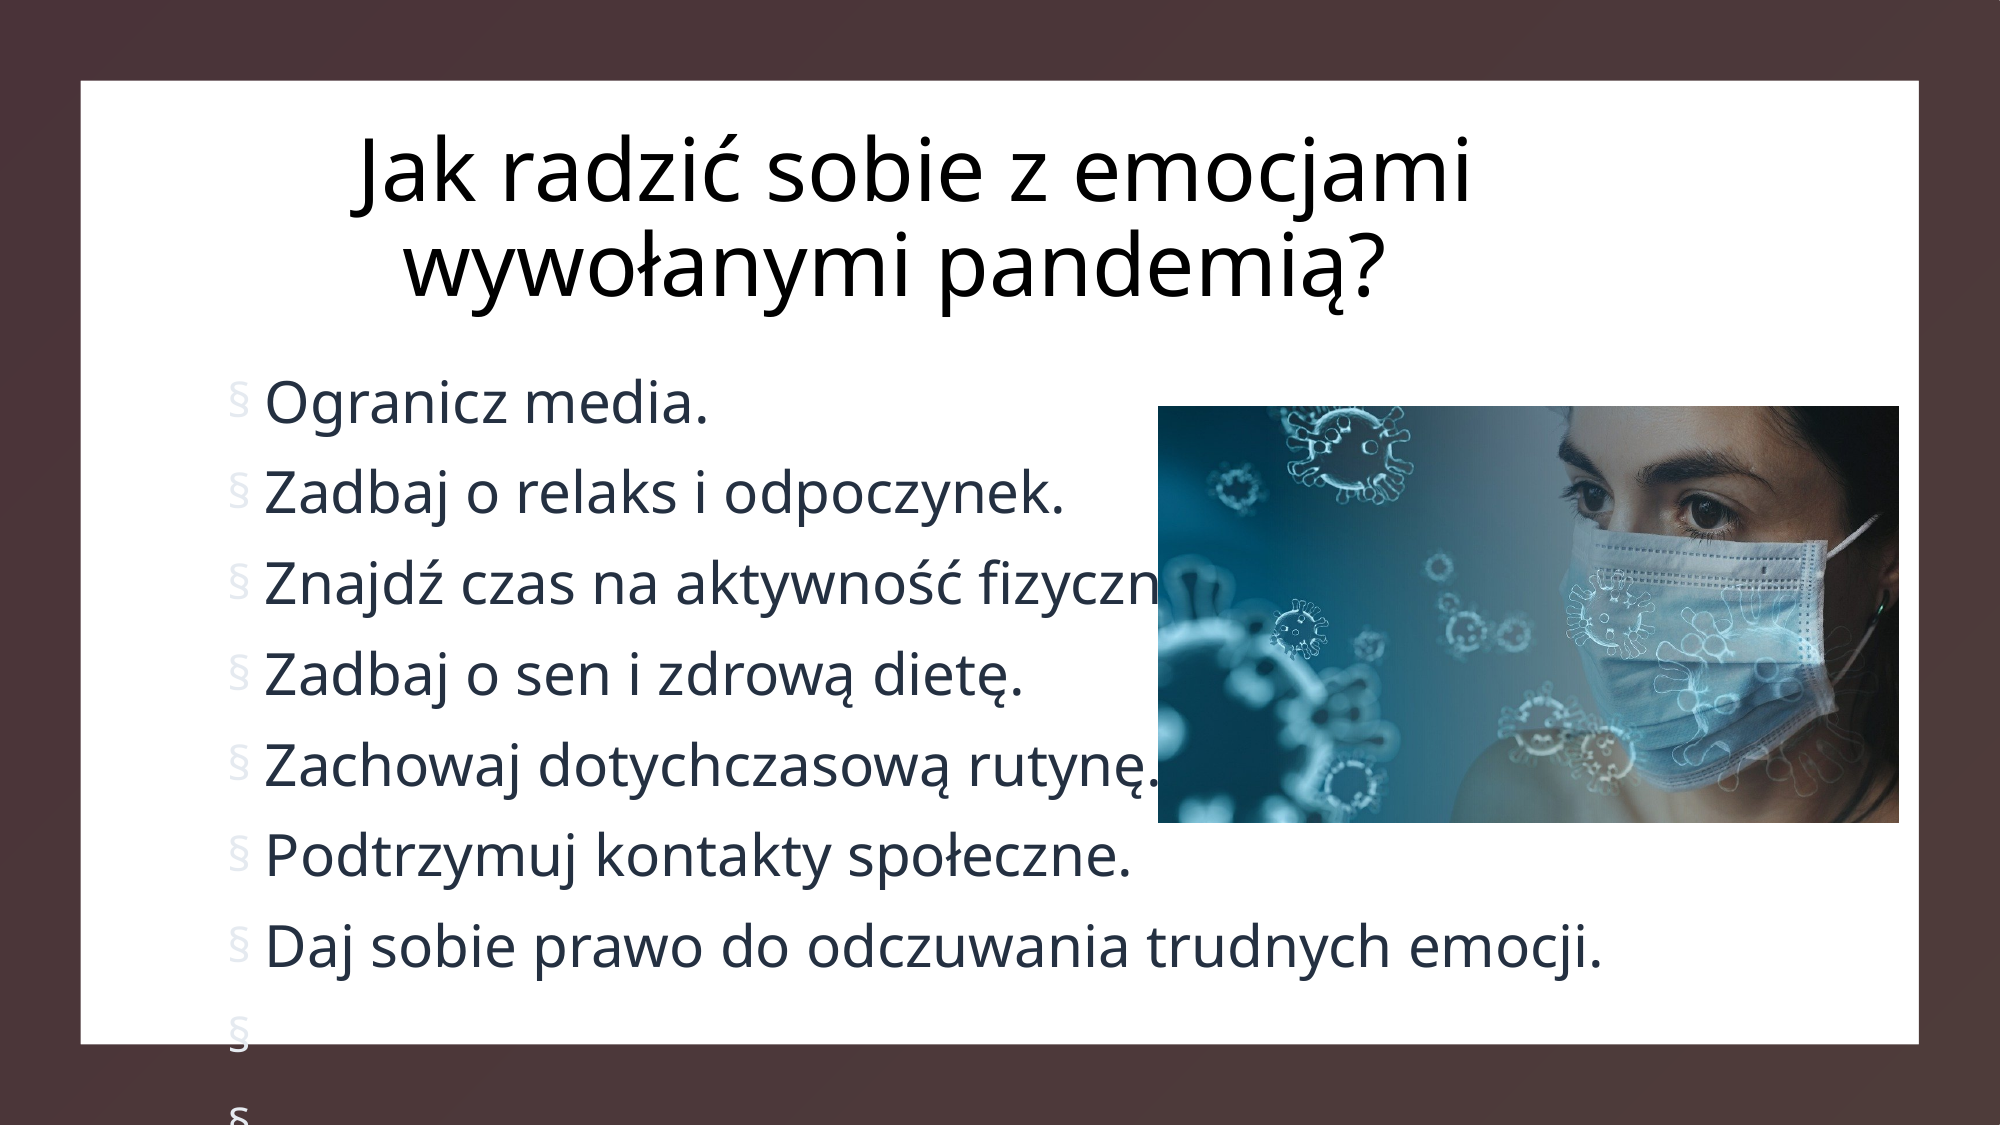

# Jak radzić sobie z emocjami wywołanymi pandemią?
Ogranicz media.
Zadbaj o relaks i odpoczynek.
Znajdź czas na aktywność fizyczną.
Zadbaj o sen i zdrową dietę.
Zachowaj dotychczasową rutynę.
Podtrzymuj kontakty społeczne.
Daj sobie prawo do odczuwania trudnych emocji.